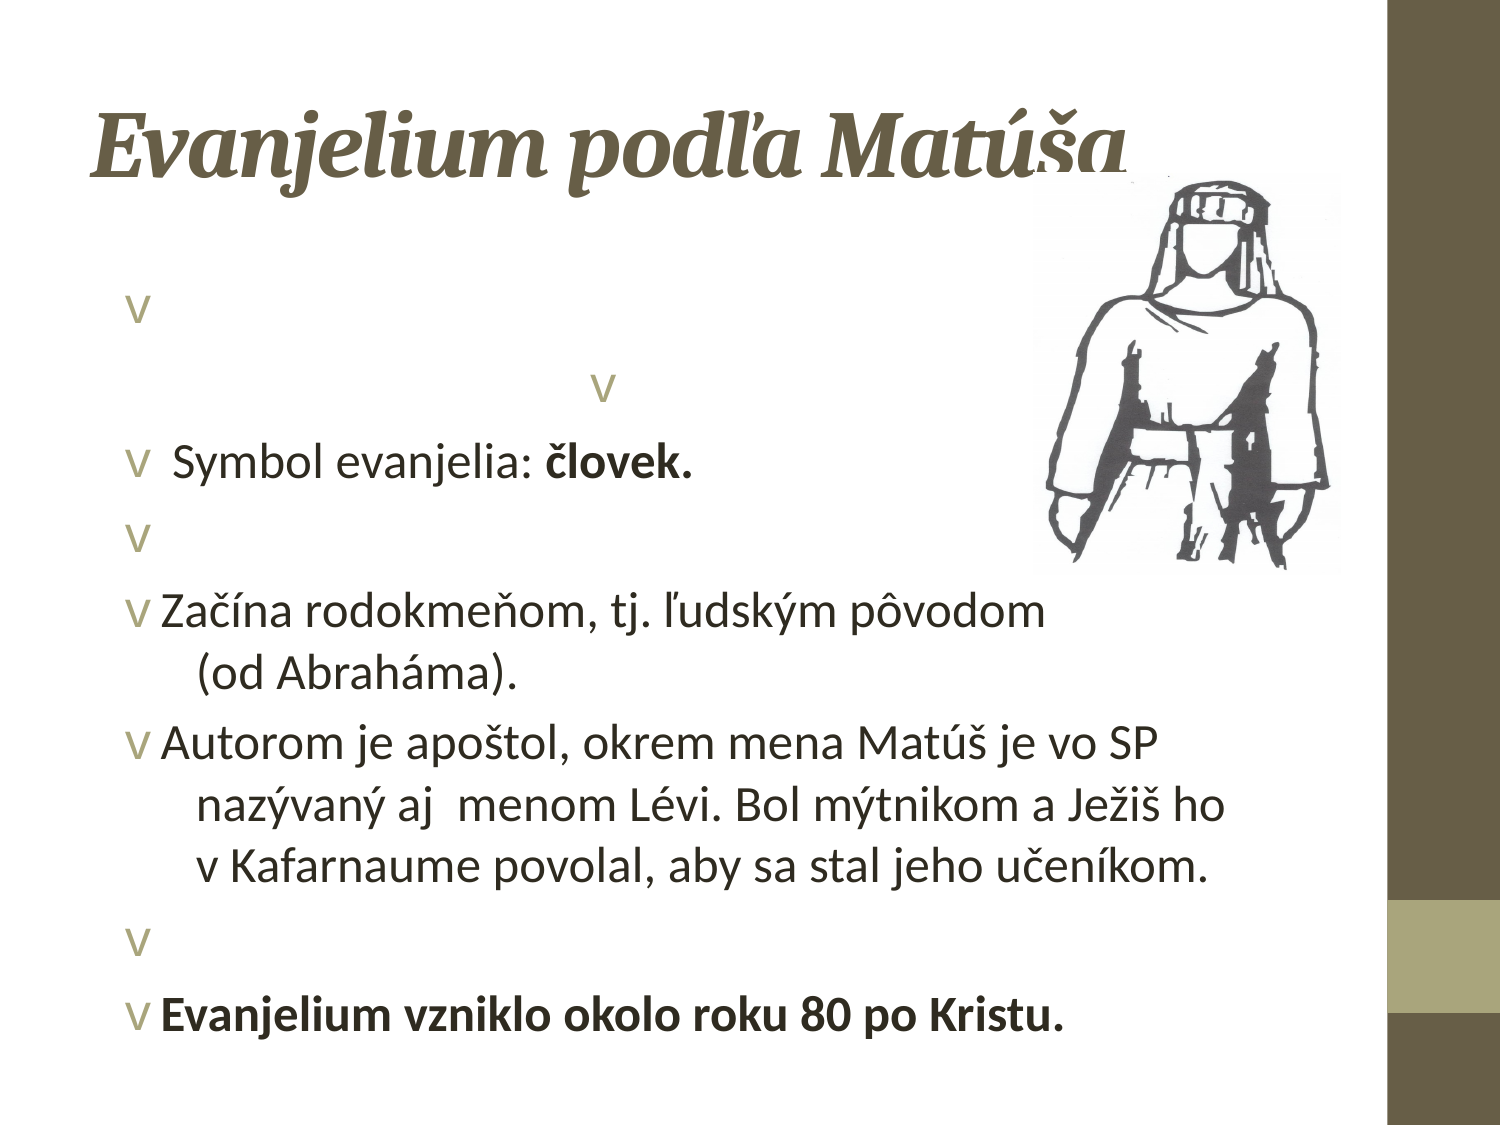

# Evanjelium podľa Matúša
 Symbol evanjelia: človek.
Začína rodokmeňom, tj. ľudským pôvodom
(od Abraháma).
Autorom je apoštol, okrem mena Matúš je vo SP nazývaný aj menom Lévi. Bol mýtnikom a Ježiš ho
v Kafarnaume povolal, aby sa stal jeho učeníkom.
Evanjelium vzniklo okolo roku 80 po Kristu.